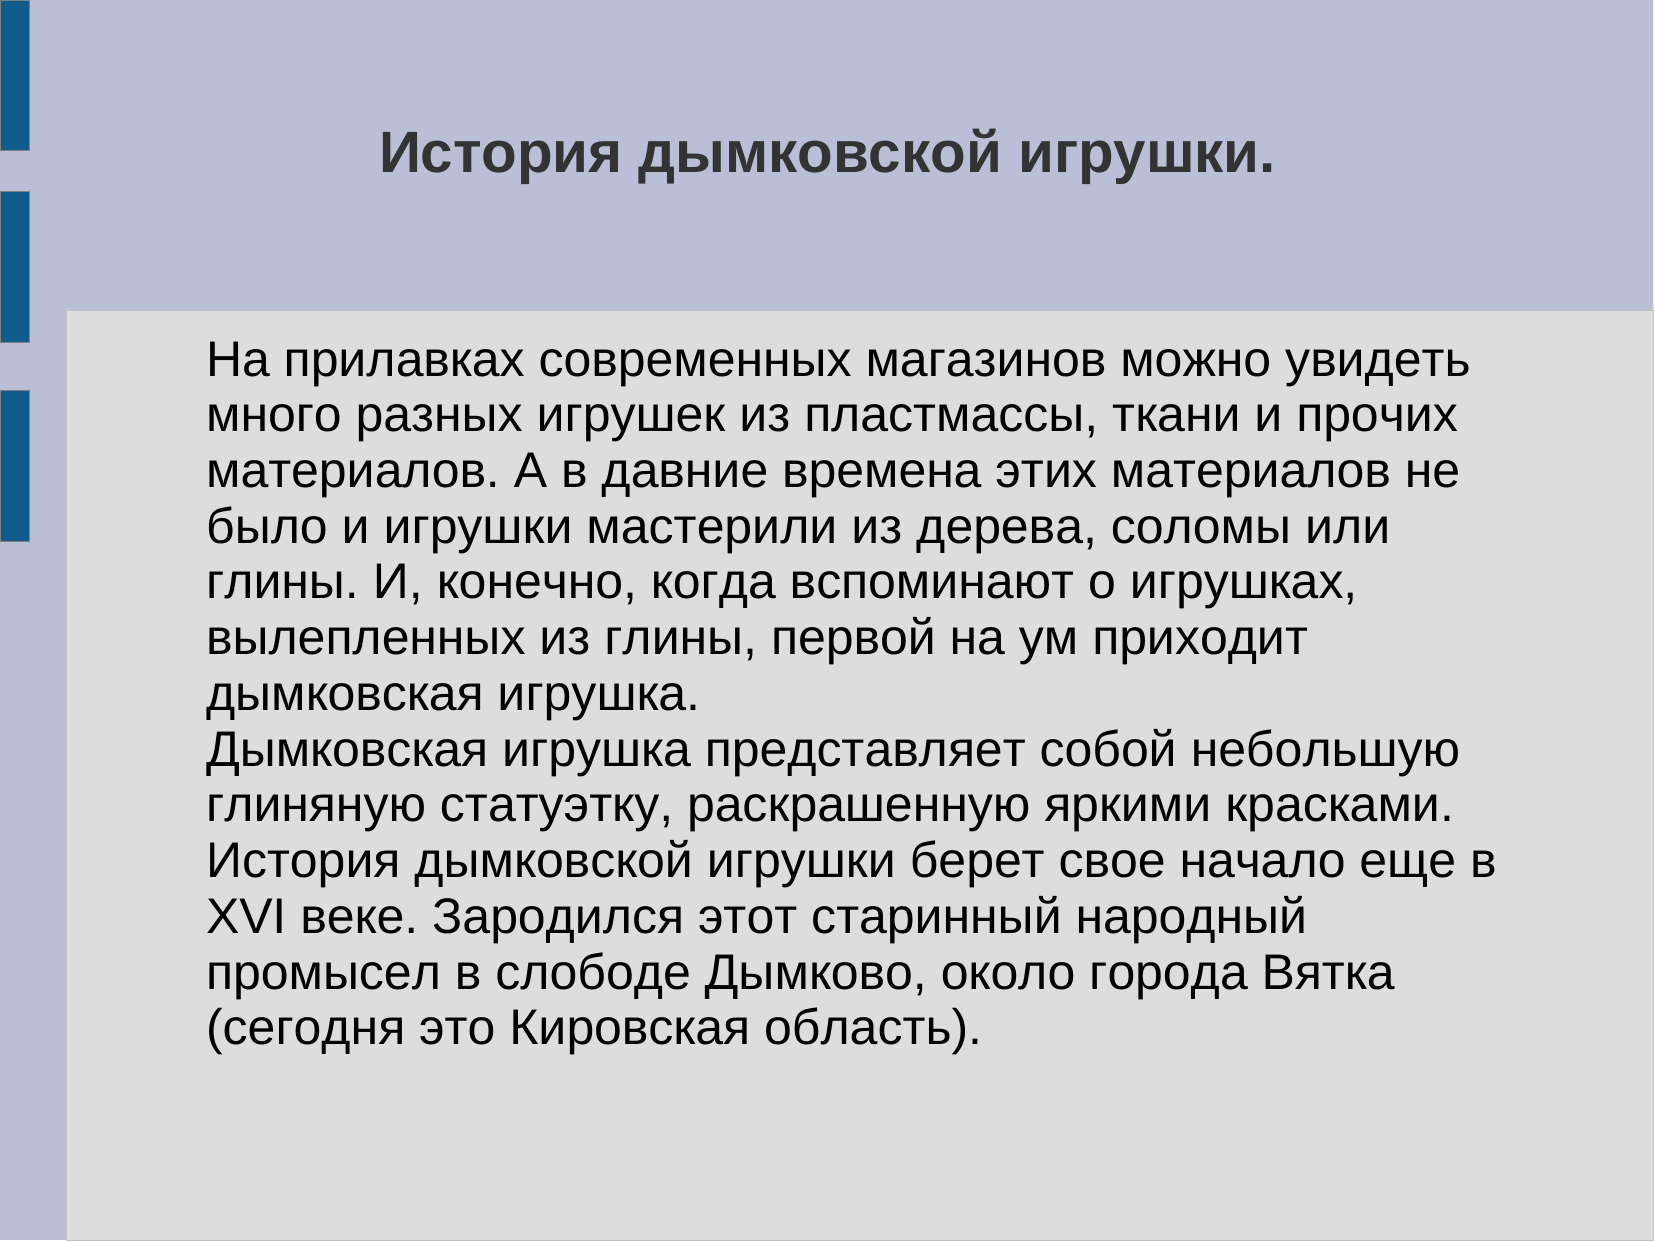

# История дымковской игрушки.
На прилавках современных магазинов можно увидеть много разных игрушек из пластмассы, ткани и прочих материалов. А в давние времена этих материалов не было и игрушки мастерили из дерева, соломы или глины. И, конечно, когда вспоминают о игрушках, вылепленных из глины, первой на ум приходит дымковская игрушка.
Дымковская игрушка представляет собой небольшую глиняную статуэтку, раскрашенную яркими красками.
История дымковской игрушки берет свое начало еще в XVI веке. Зародился этот старинный народный промысел в слободе Дымково, около города Вятка (сегодня это Кировская область).